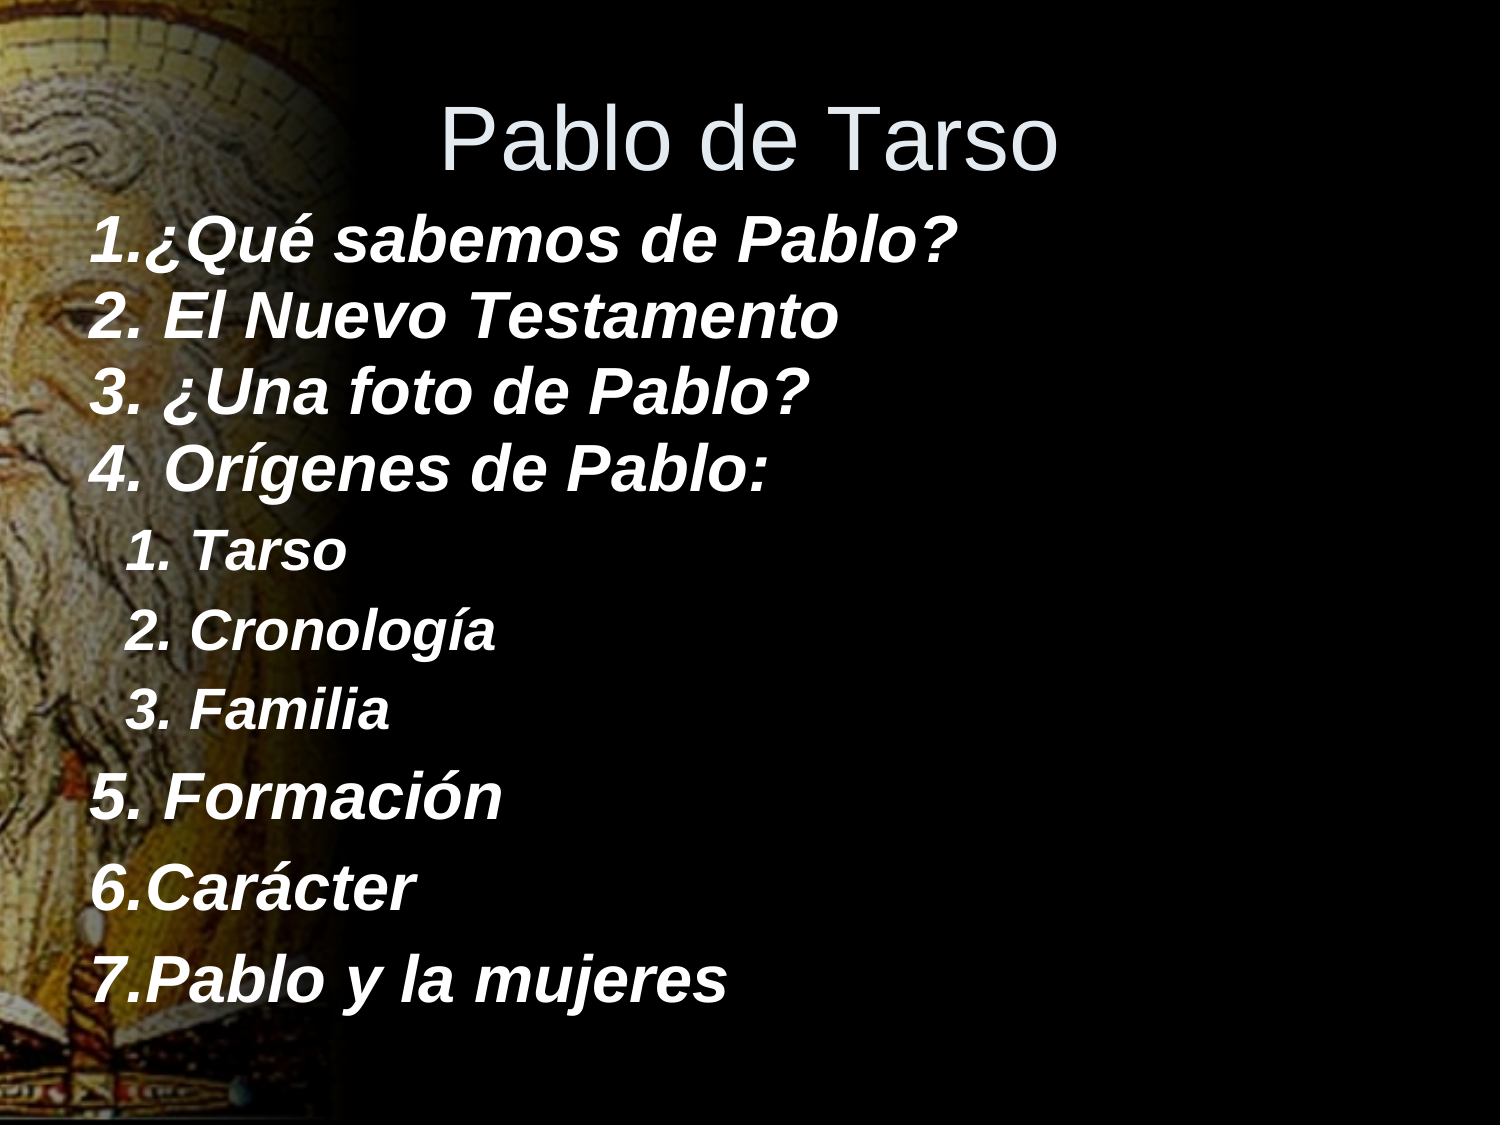

# Pablo de Tarso
¿Qué sabemos de Pablo?
 El Nuevo Testamento
 ¿Una foto de Pablo?
 Orígenes de Pablo:
 Tarso
 Cronología
 Familia
 Formación
Carácter
Pablo y la mujeres